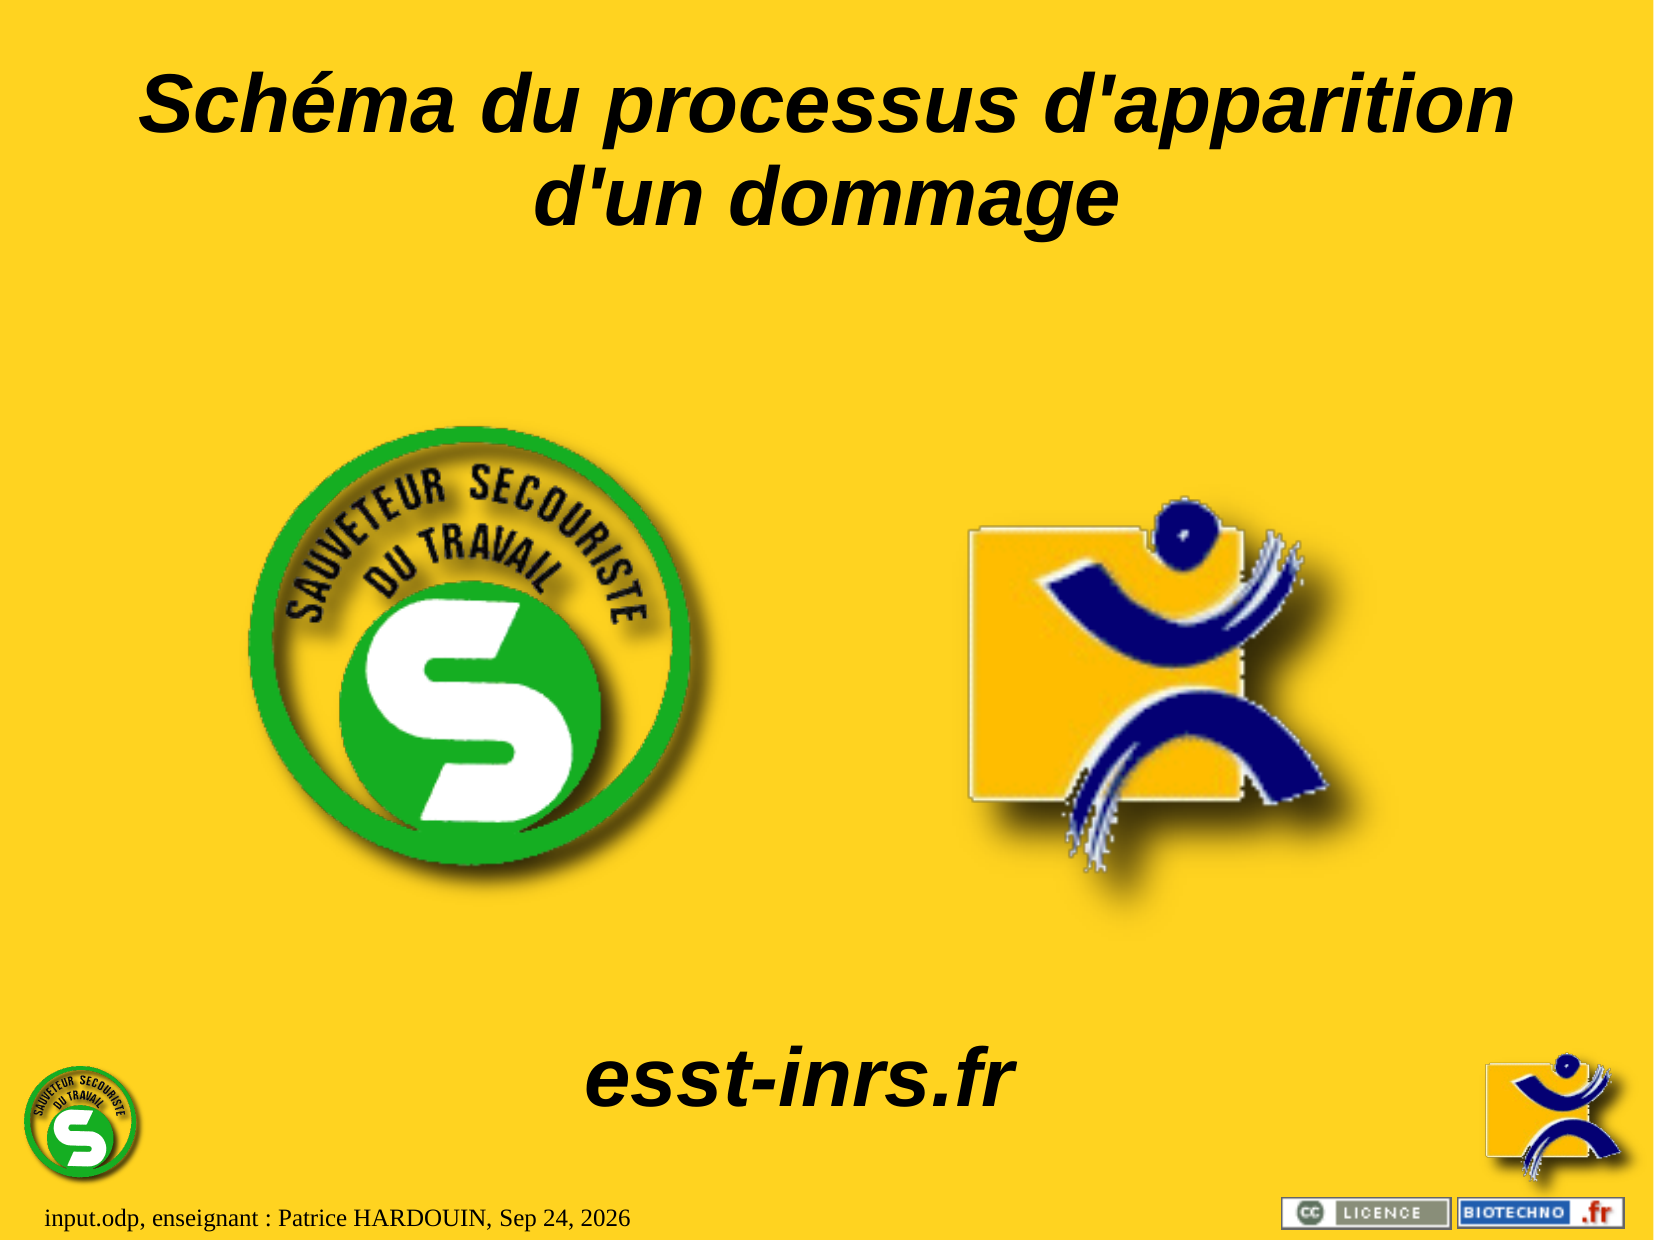

# Schéma du processus d'apparition d'un dommage
esst-inrs.fr